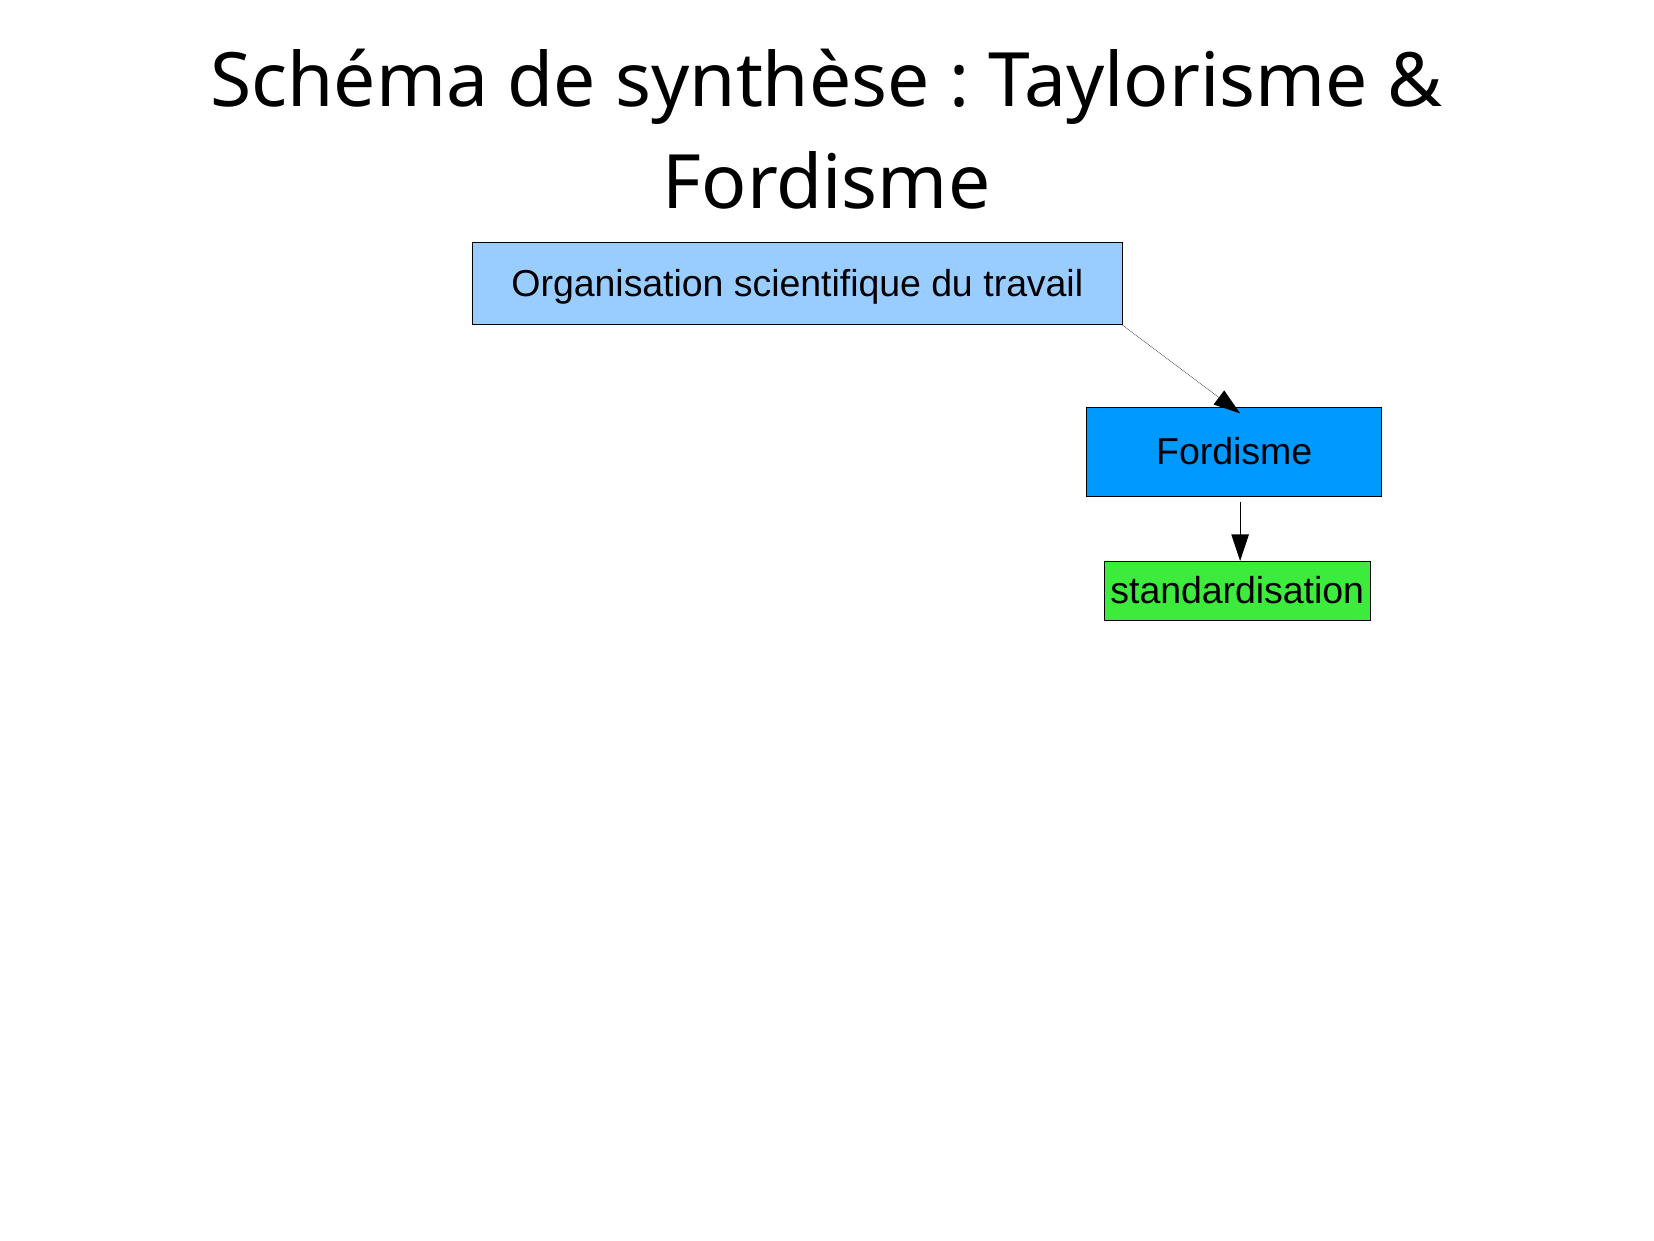

# Schéma de synthèse : Taylorisme & Fordisme
Organisation scientifique du travail
Fordisme
standardisation